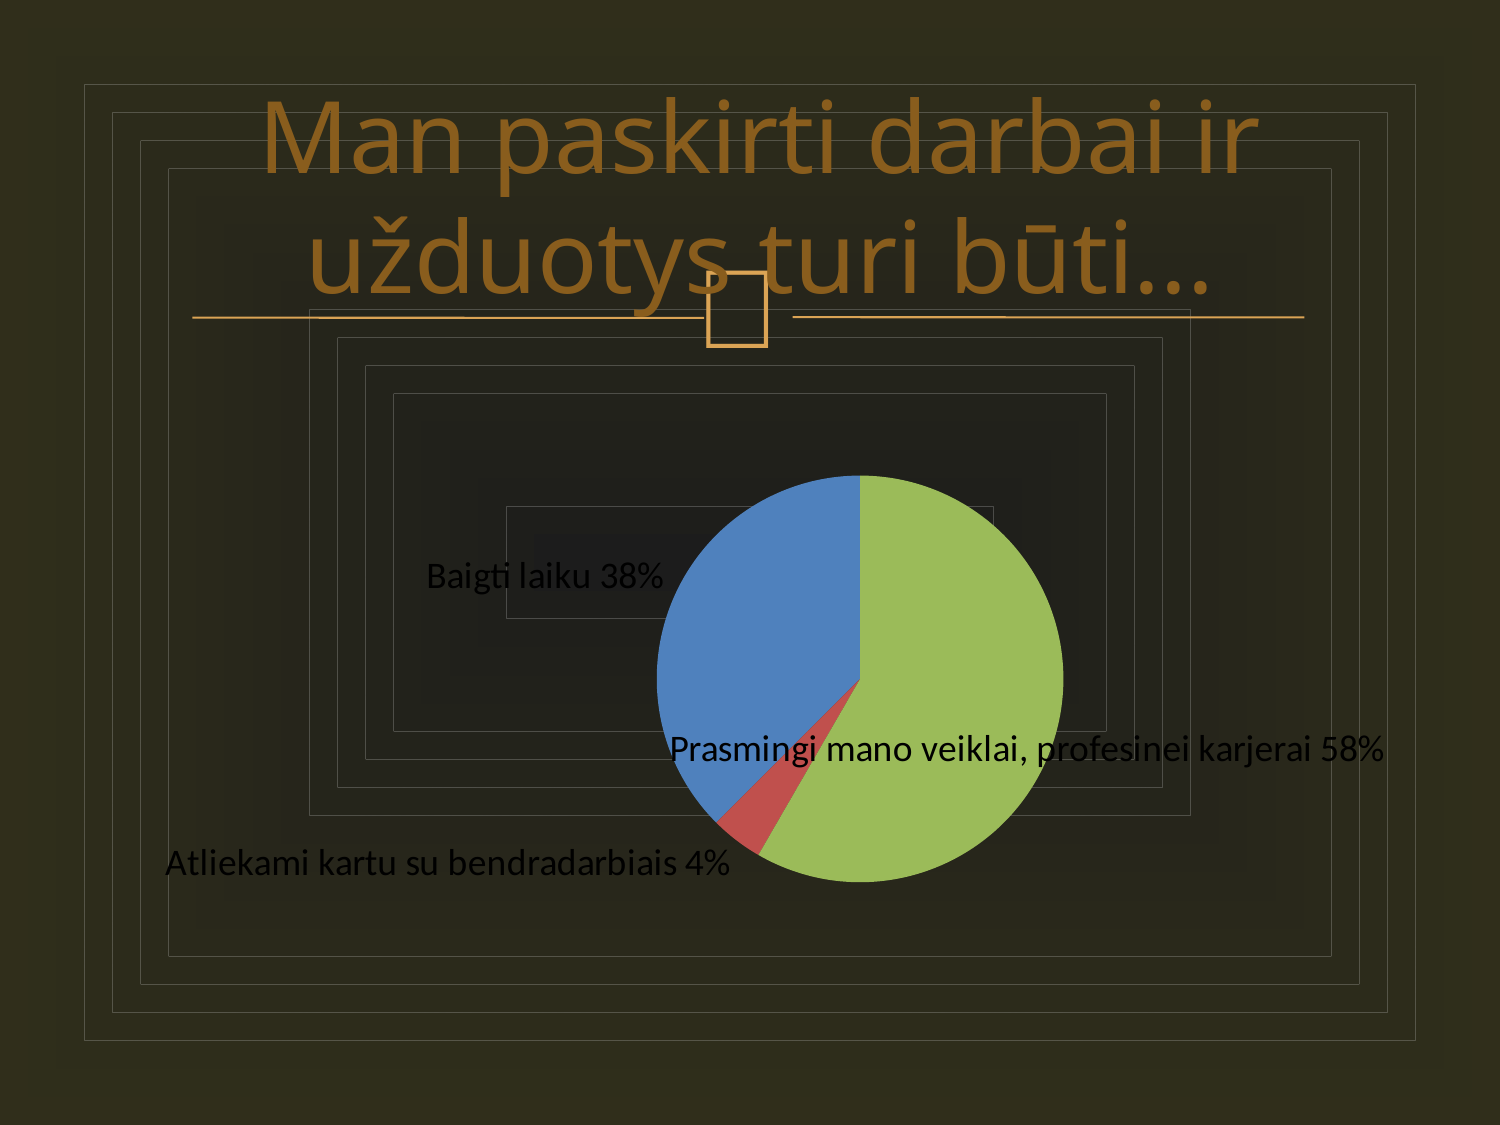

# Man paskirti darbai ir užduotys turi būti...
### Chart
| Category | Pardavimas |
|---|---|
| Baigti laiku | 9.0 |
| Atliekami kartu su bendradarbiais | 1.0 |
| Prasmingi mano veiklai, profesinei karjerai | 14.0 |